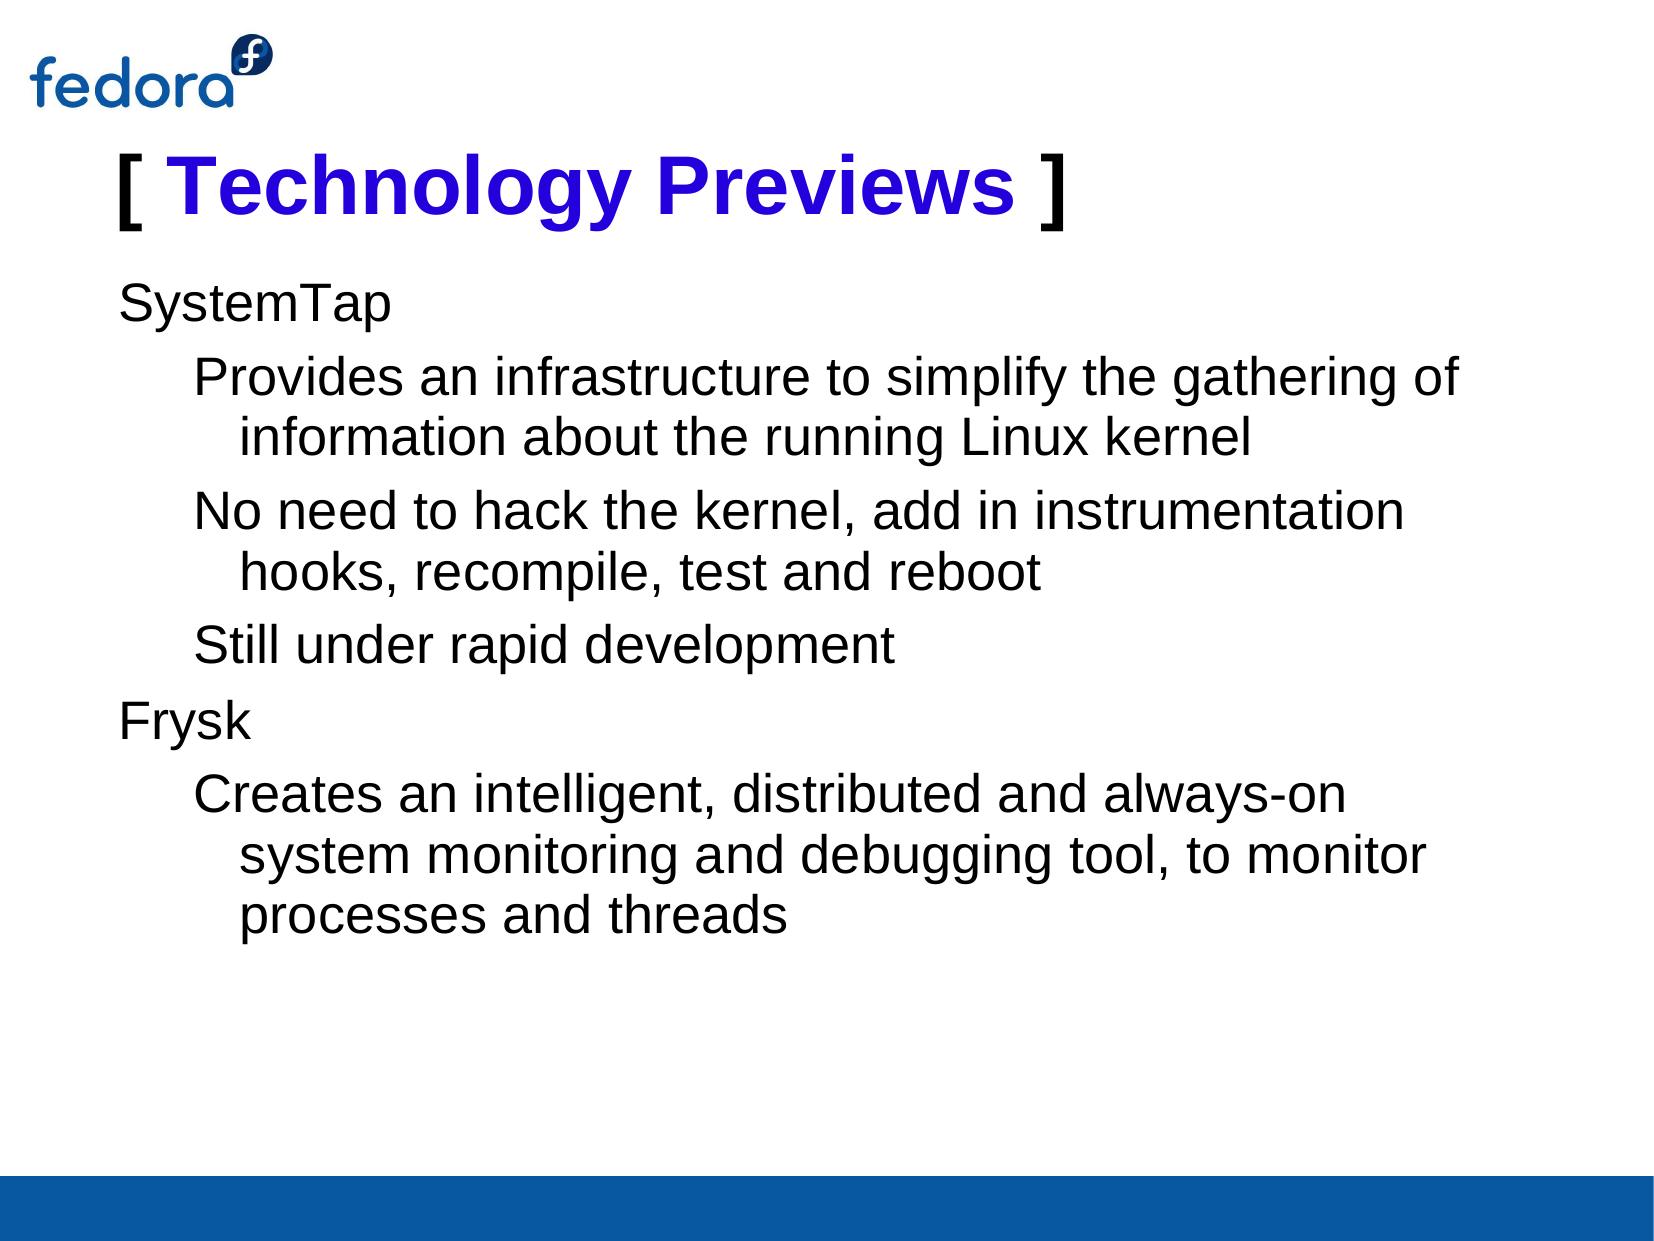

# [ Technology Previews ]
SystemTap
Provides an infrastructure to simplify the gathering of information about the running Linux kernel
No need to hack the kernel, add in instrumentation hooks, recompile, test and reboot
Still under rapid development
Frysk
Creates an intelligent, distributed and always-on system monitoring and debugging tool, to monitor processes and threads